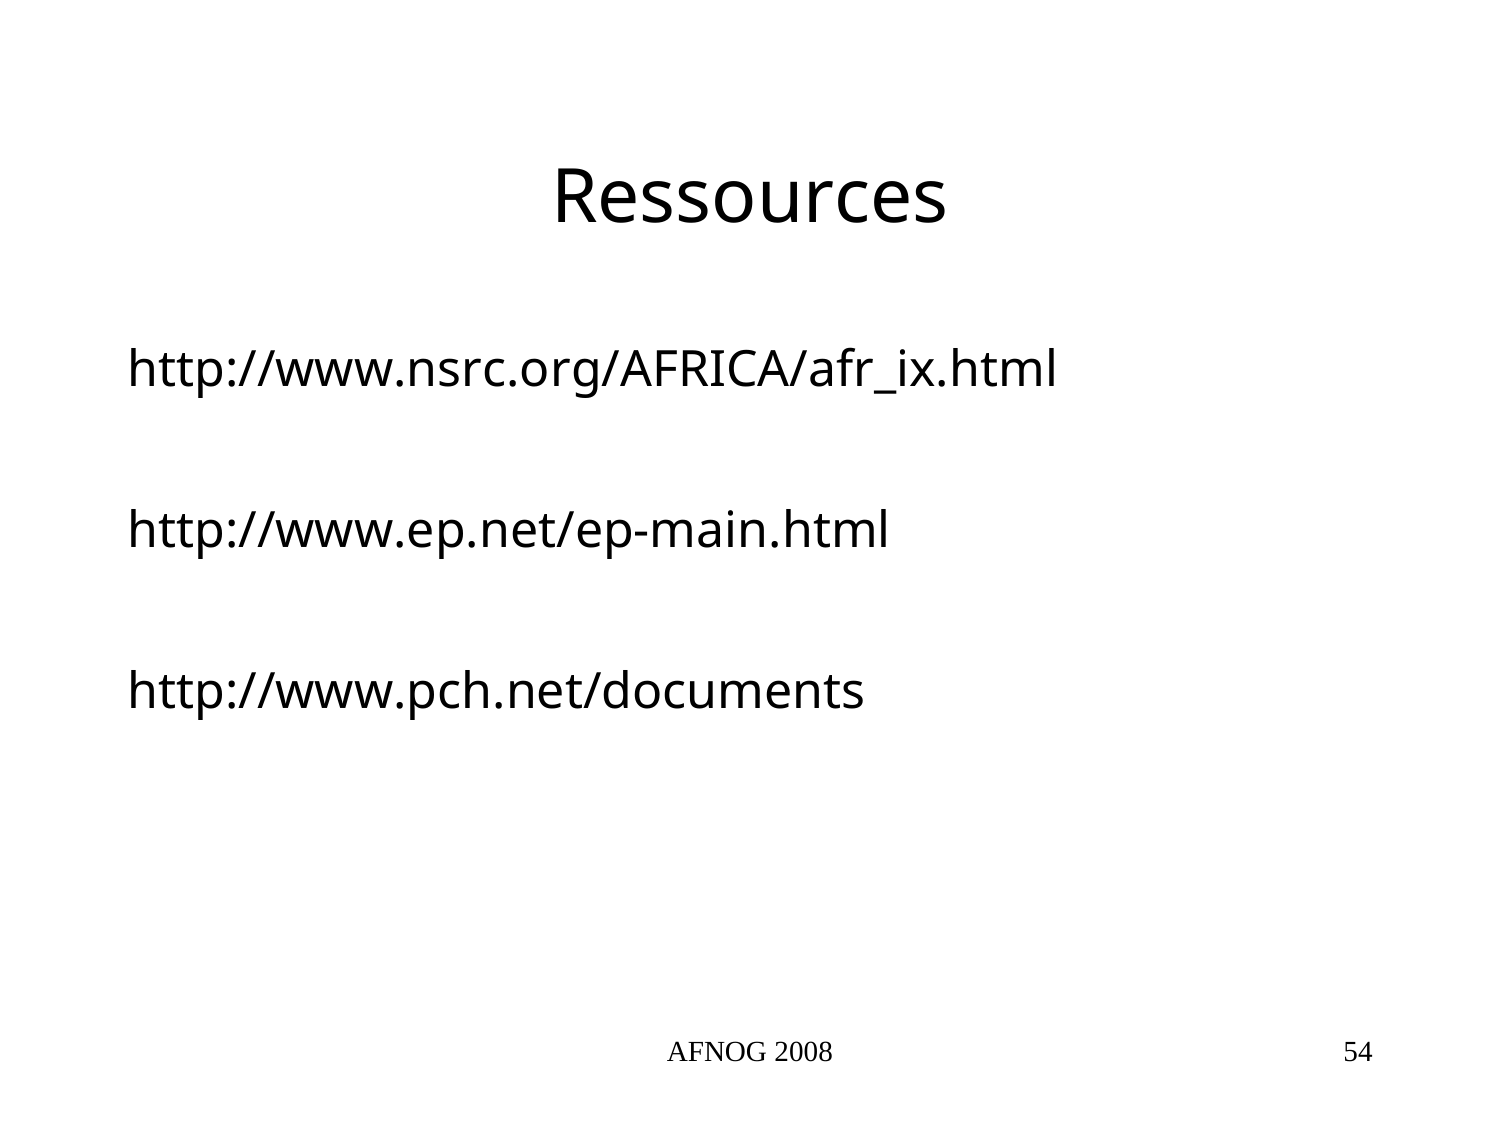

# Ressources
http://www.nsrc.org/AFRICA/afr_ix.html
http://www.ep.net/ep-main.html
http://www.pch.net/documents
AFNOG 2008